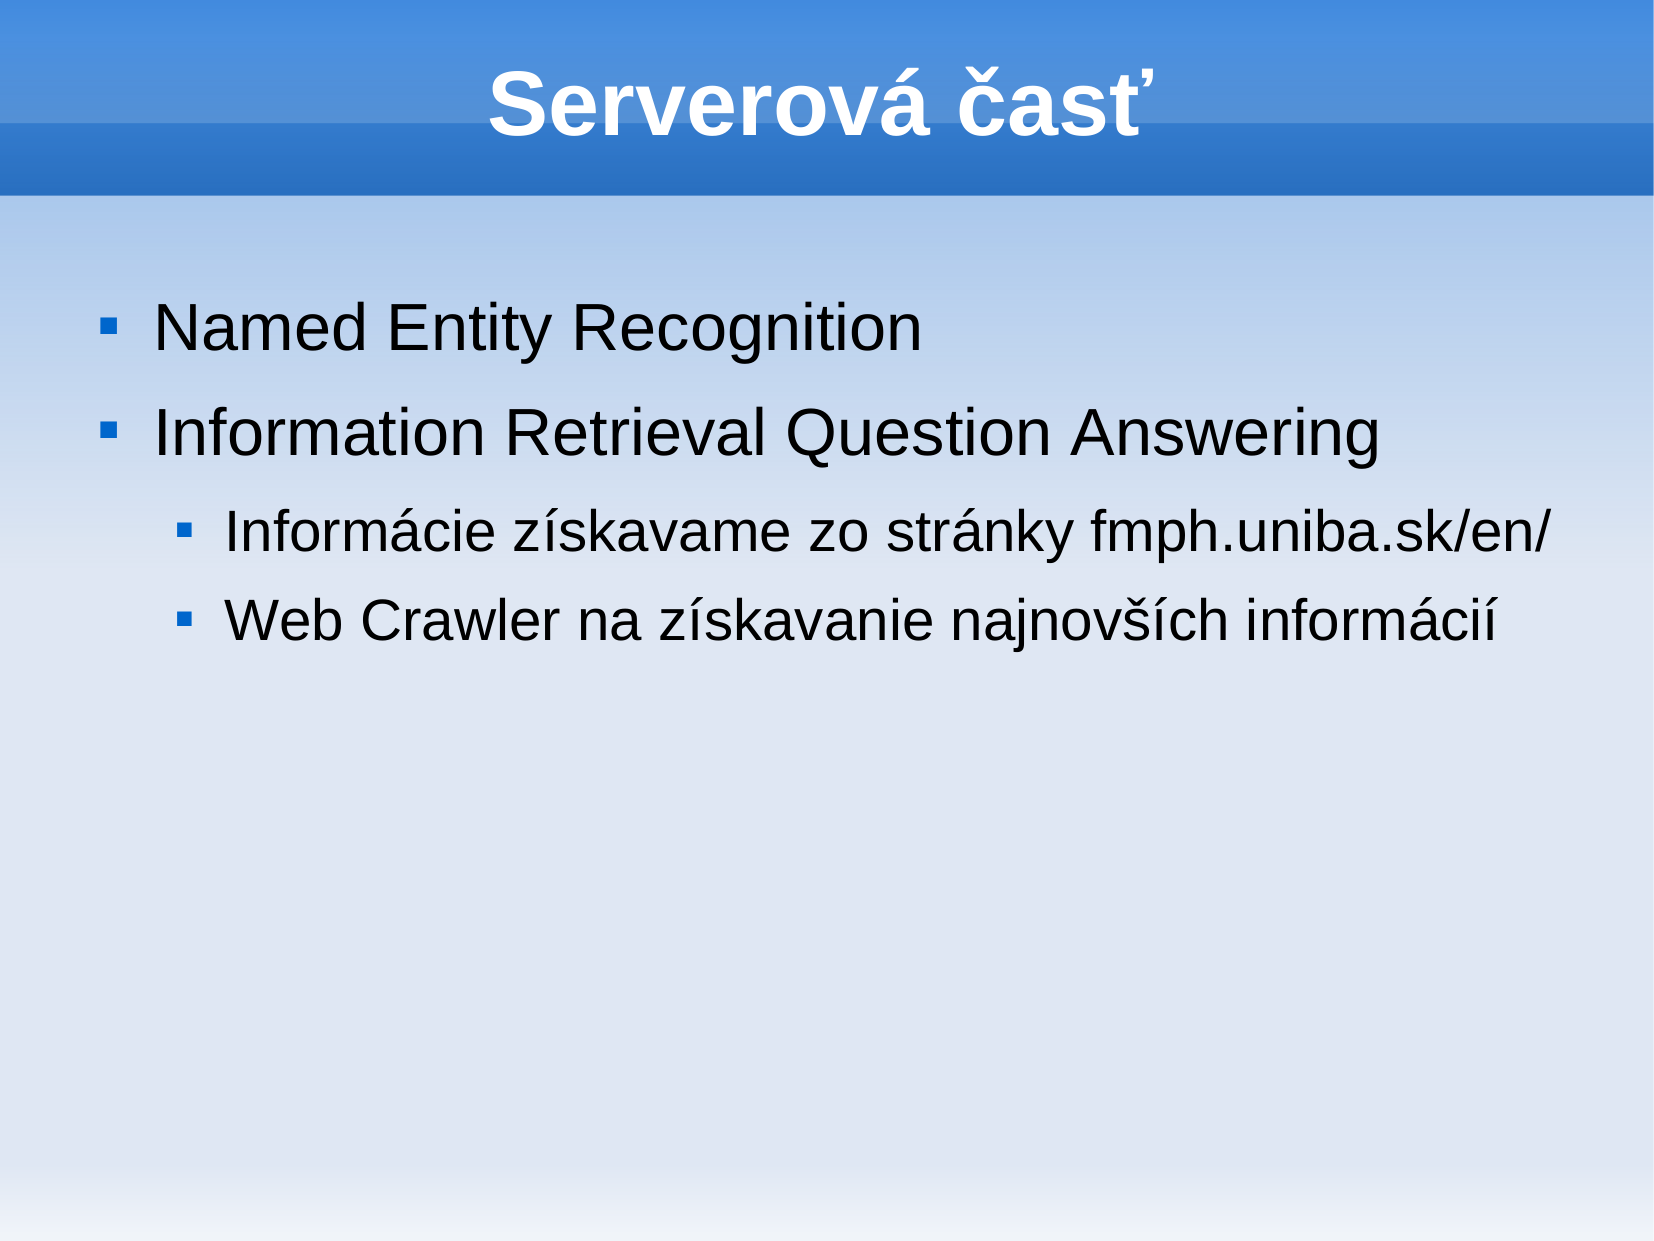

# Serverová časť
Named Entity Recognition
Information Retrieval Question Answering
Informácie získavame zo stránky fmph.uniba.sk/en/
Web Crawler na získavanie najnovších informácií